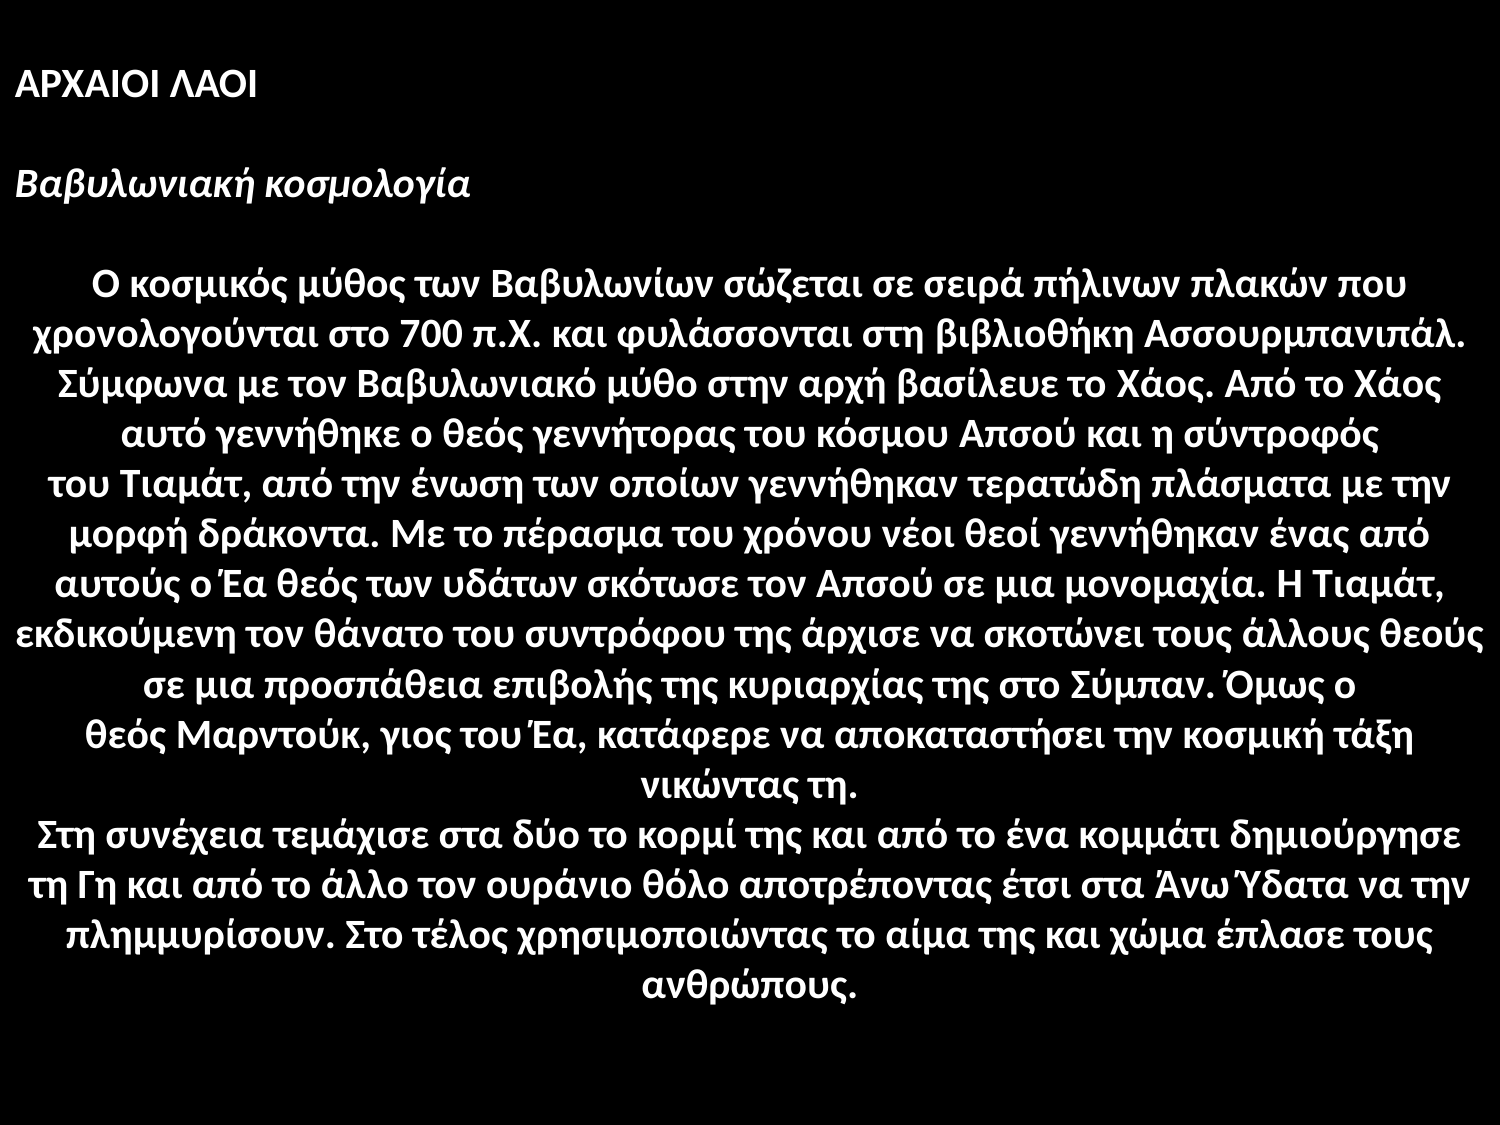

ΑΡΧΑΙΟΙ ΛΑΟΙ
Βαβυλωνιακή κοσμολογία
Ο κοσμικός μύθος των Βαβυλωνίων σώζεται σε σειρά πήλινων πλακών που χρονολογούνται στο 700 π.Χ. και φυλάσσονται στη βιβλιοθήκη Ασσουρμπανιπάλ.
Σύμφωνα με τον Βαβυλωνιακό μύθο στην αρχή βασίλευε το Χάος. Από το Χάος αυτό γεννήθηκε ο θεός γεννήτορας του κόσμου Απσού και η σύντροφός του Τιαμάτ, από την ένωση των οποίων γεννήθηκαν τερατώδη πλάσματα με την μορφή δράκοντα. Με το πέρασμα του χρόνου νέοι θεοί γεννήθηκαν ένας από αυτούς ο Έα θεός των υδάτων σκότωσε τον Απσού σε μια μονομαχία. Η Τιαμάτ, εκδικούμενη τον θάνατο του συντρόφου της άρχισε να σκοτώνει τους άλλους θεούς σε μια προσπάθεια επιβολής της κυριαρχίας της στο Σύμπαν. Όμως ο θεός Μαρντούκ, γιος του Έα, κατάφερε να αποκαταστήσει την κοσμική τάξη νικώντας τη.
Στη συνέχεια τεμάχισε στα δύο το κορμί της και από το ένα κομμάτι δημιούργησε τη Γη και από το άλλο τον ουράνιο θόλο αποτρέποντας έτσι στα Άνω Ύδατα να την πλημμυρίσουν. Στο τέλος χρησιμοποιώντας το αίμα της και χώμα έπλασε τους ανθρώπους.